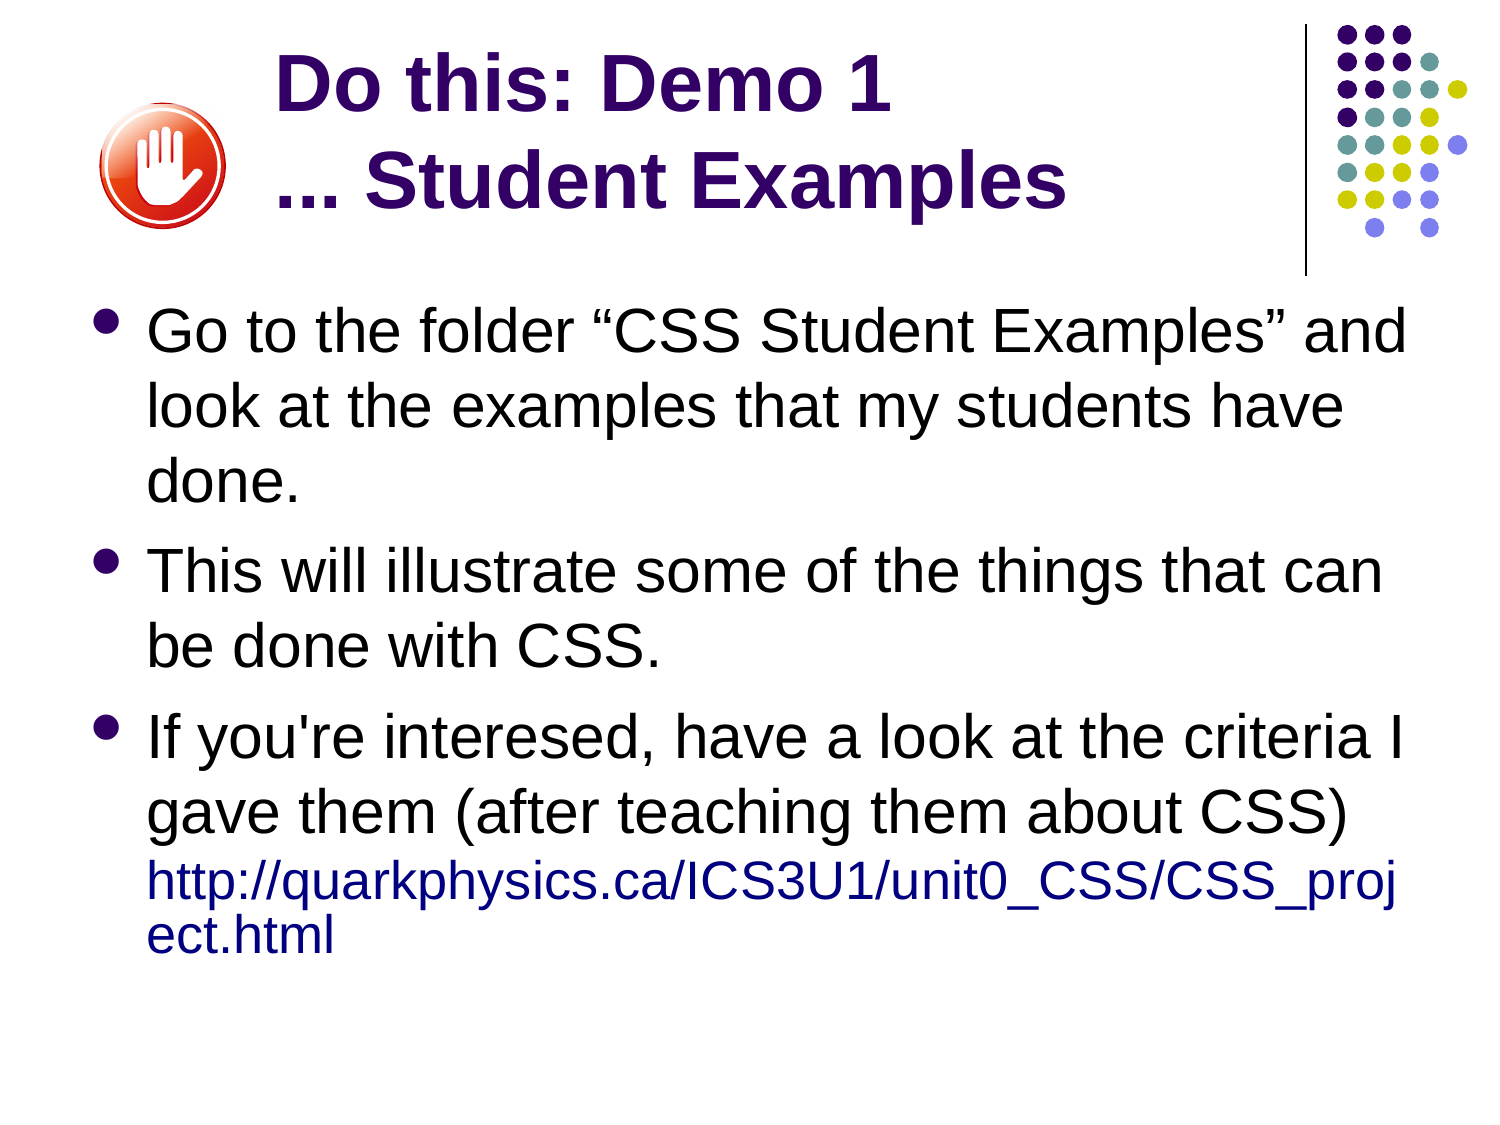

# Do this: Demo 1 ... Student Examples
Go to the folder “CSS Student Examples” and look at the examples that my students have done.
This will illustrate some of the things that can be done with CSS.
If you're interesed, have a look at the criteria I gave them (after teaching them about CSS)
http://quarkphysics.ca/ICS3U1/unit0_CSS/CSS_project.html